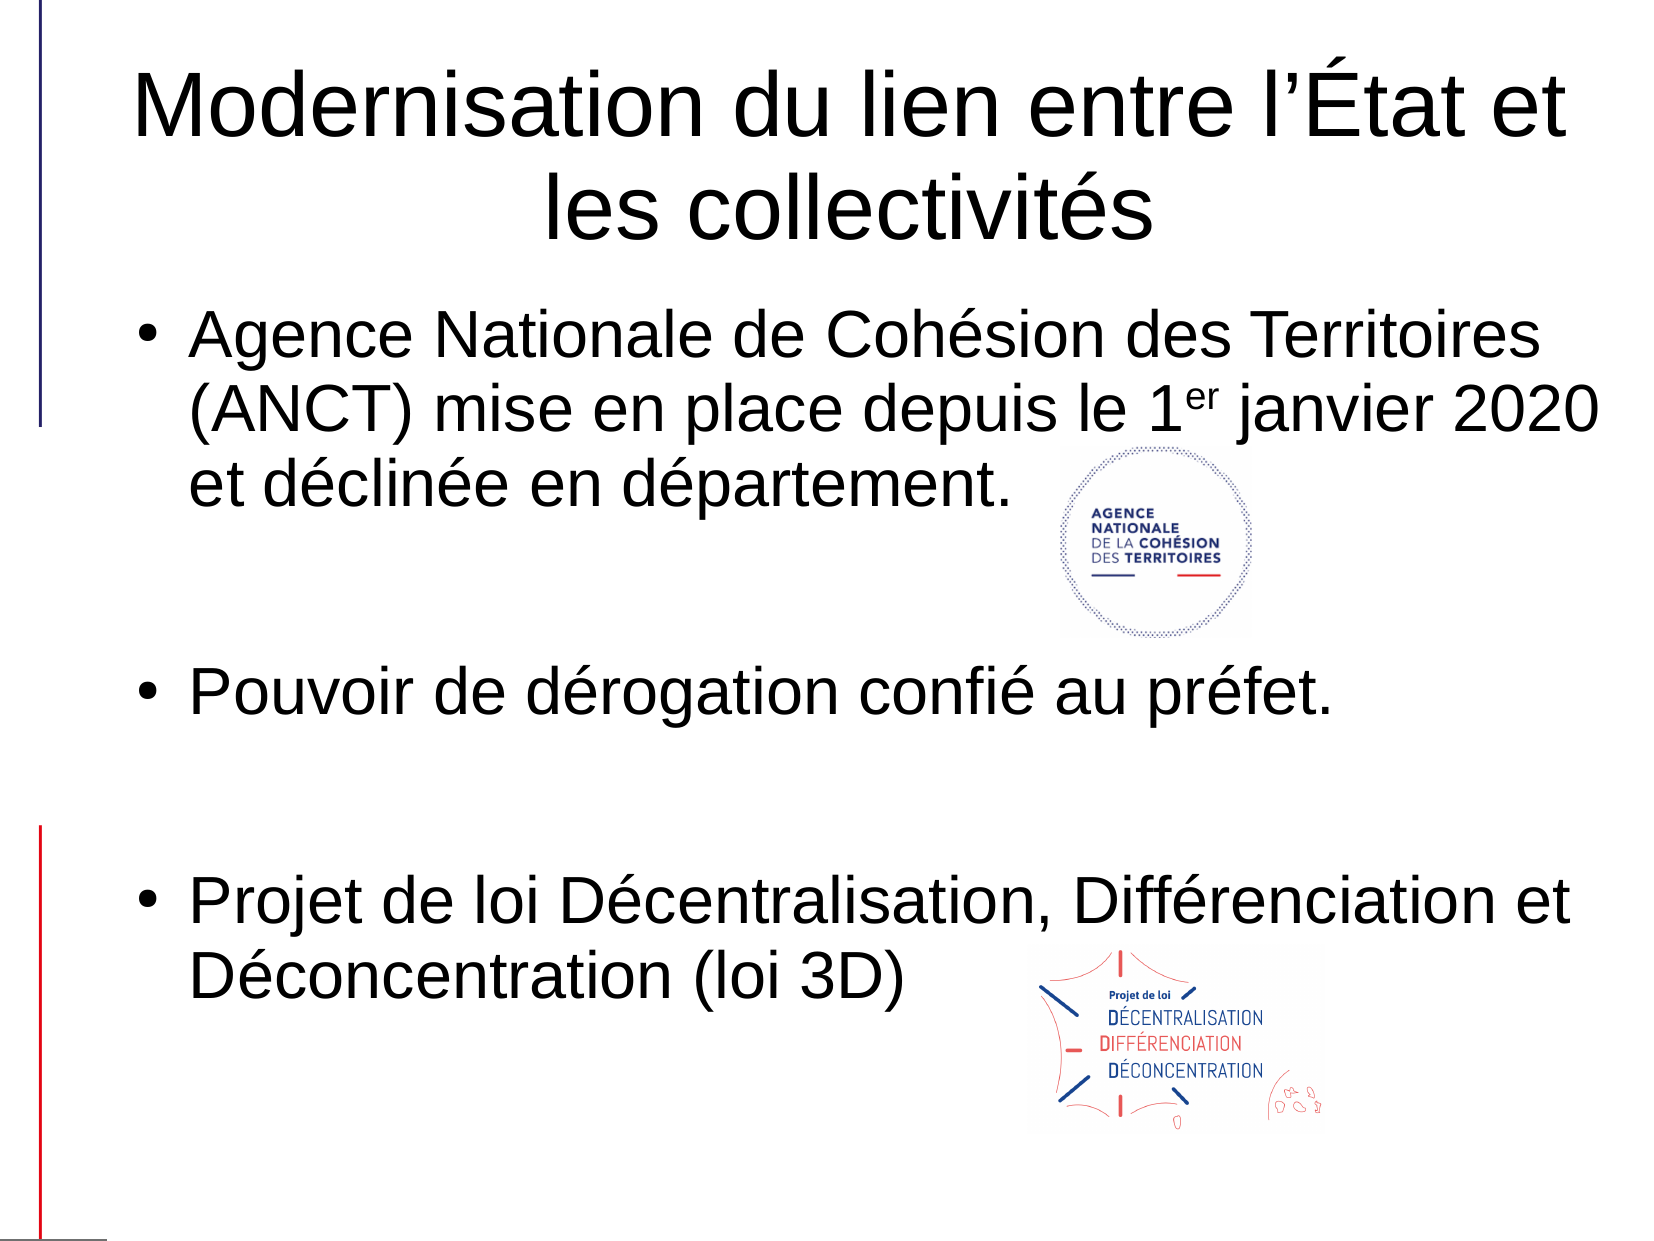

# Modernisation du lien entre l’État et les collectivités
Agence Nationale de Cohésion des Territoires (ANCT) mise en place depuis le 1er janvier 2020 et déclinée en département.
Pouvoir de dérogation confié au préfet.
Projet de loi Décentralisation, Différenciation et Déconcentration (loi 3D)